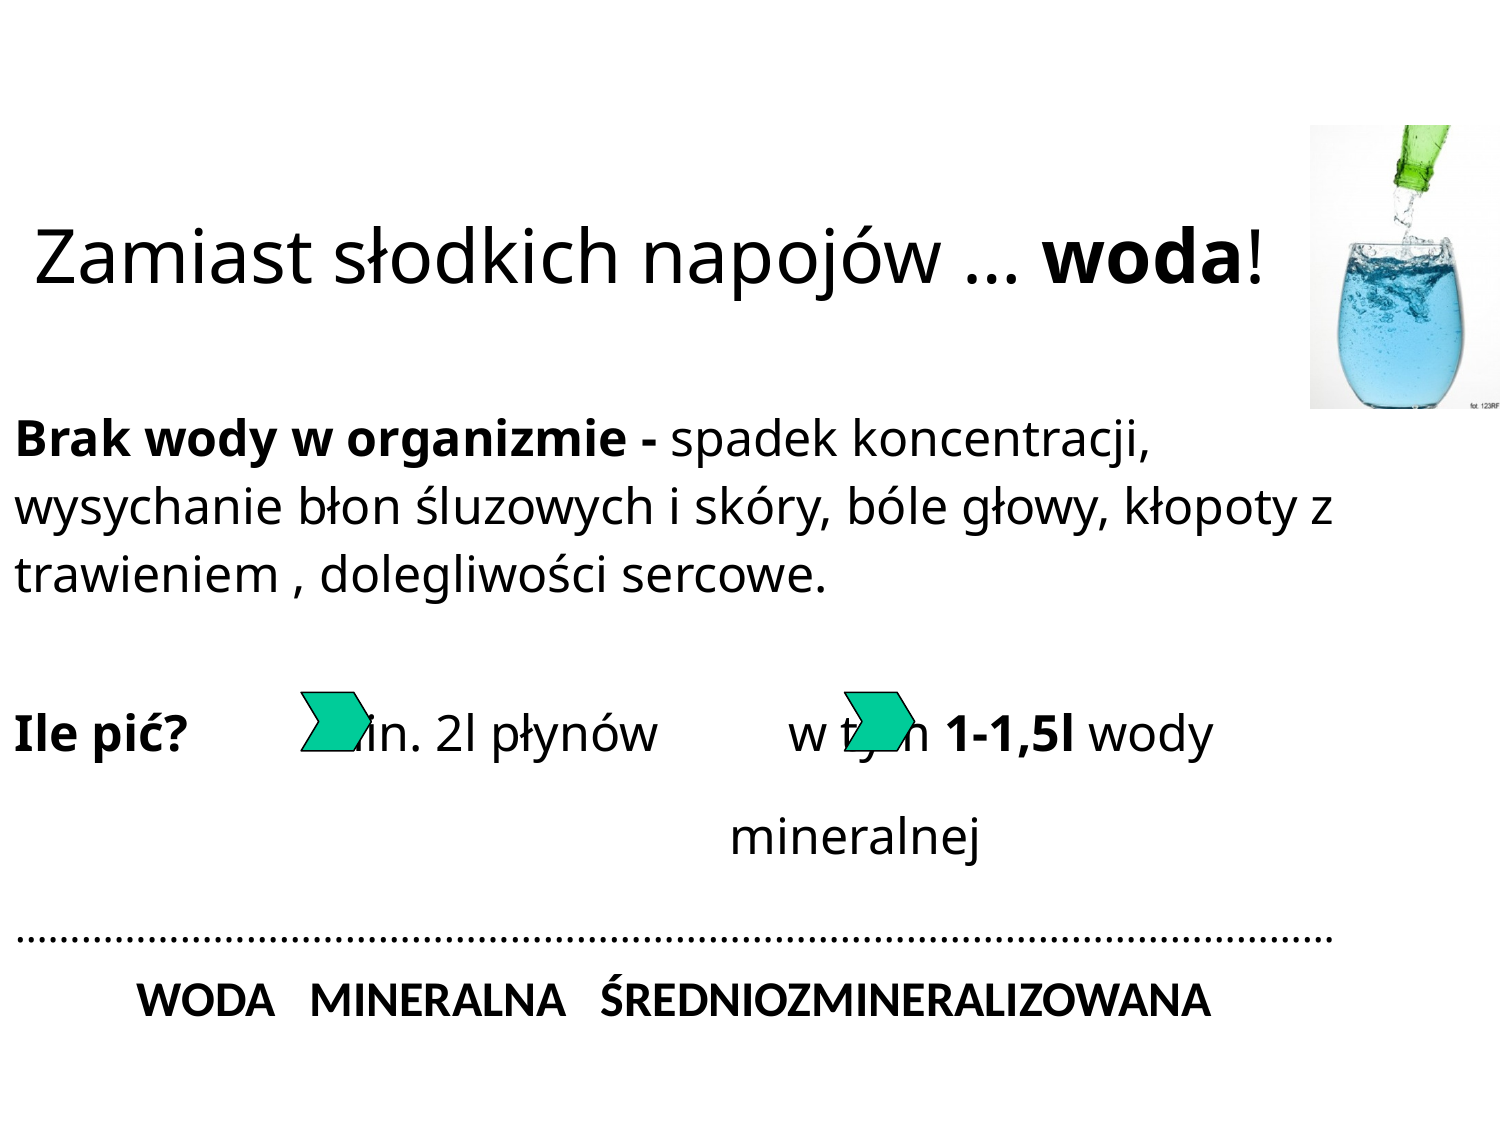

Zamiast słodkich napojów … woda!
Brak wody w organizmie - spadek koncentracji,
wysychanie błon śluzowych i skóry, bóle głowy, kłopoty z trawieniem , dolegliwości sercowe.
Ile pić? min. 2l płynów w tym 1-1,5l wody
 mineralnej
…………………………………………………………………………………………………………
WODA MINERALNA ŚREDNIOZMINERALIZOWANA